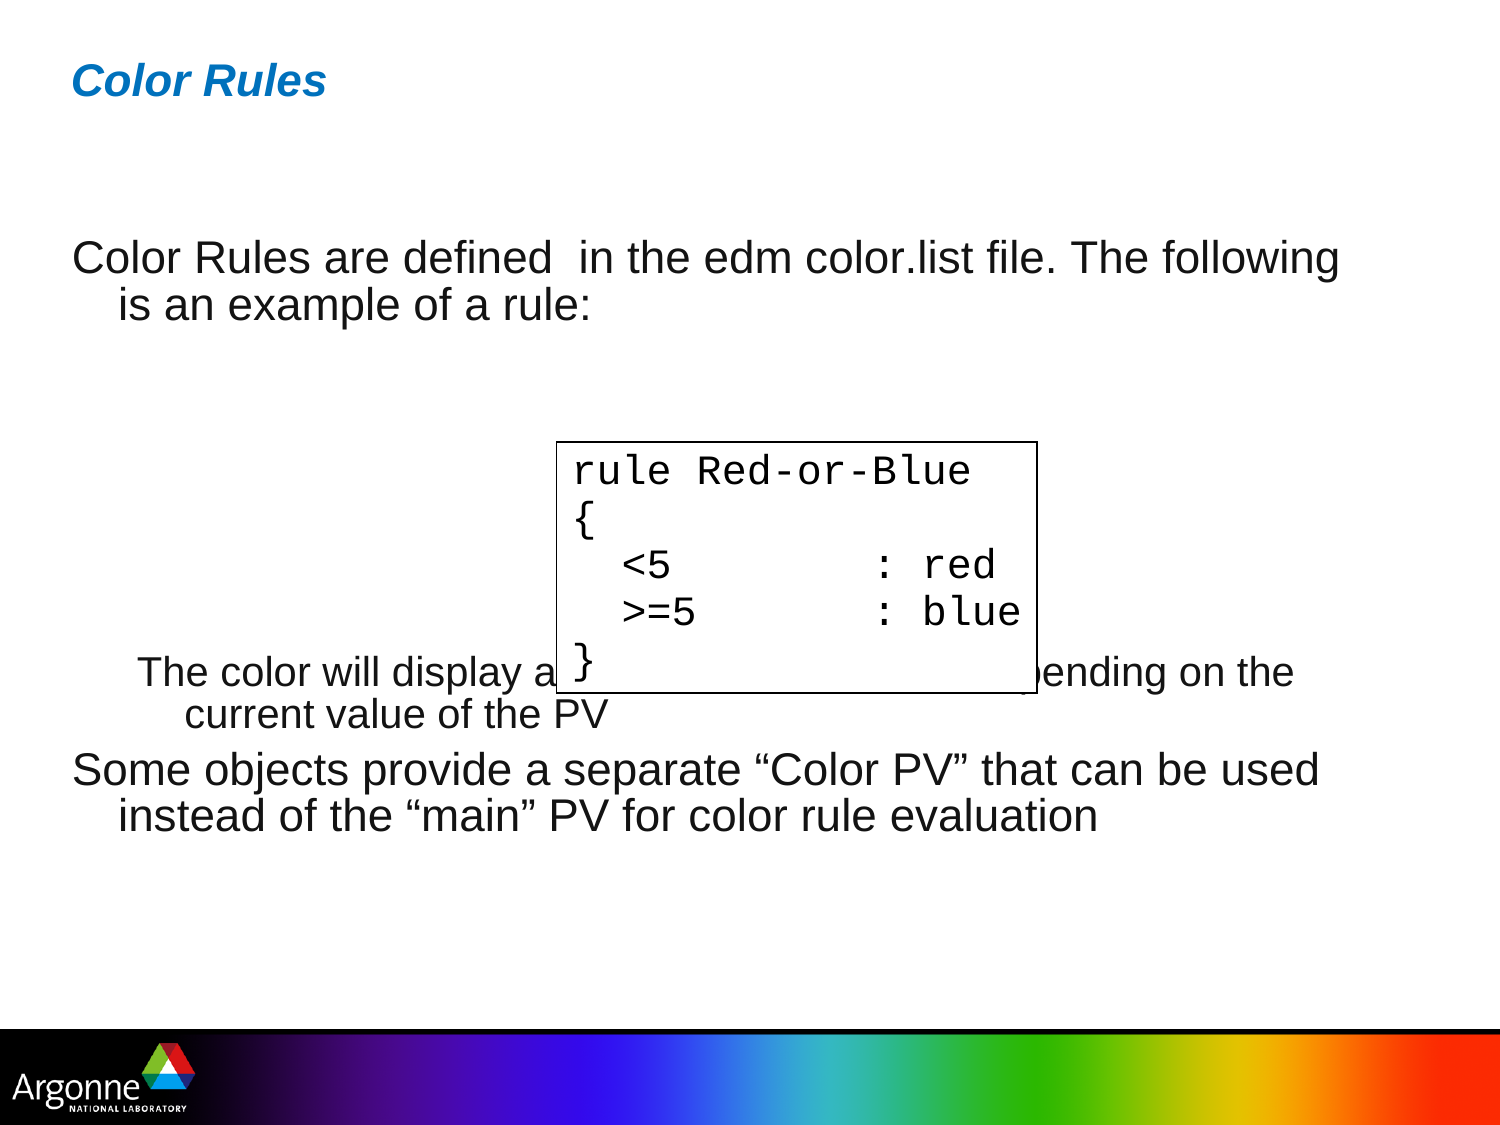

# Color Rules
Color Rules are defined in the edm color.list file. The following is an example of a rule:
The color will display as either “red” or “blue” depending on the current value of the PV
Some objects provide a separate “Color PV” that can be used instead of the “main” PV for color rule evaluation
rule Red-or-Blue
{
 <5 : red
 >=5 : blue
}